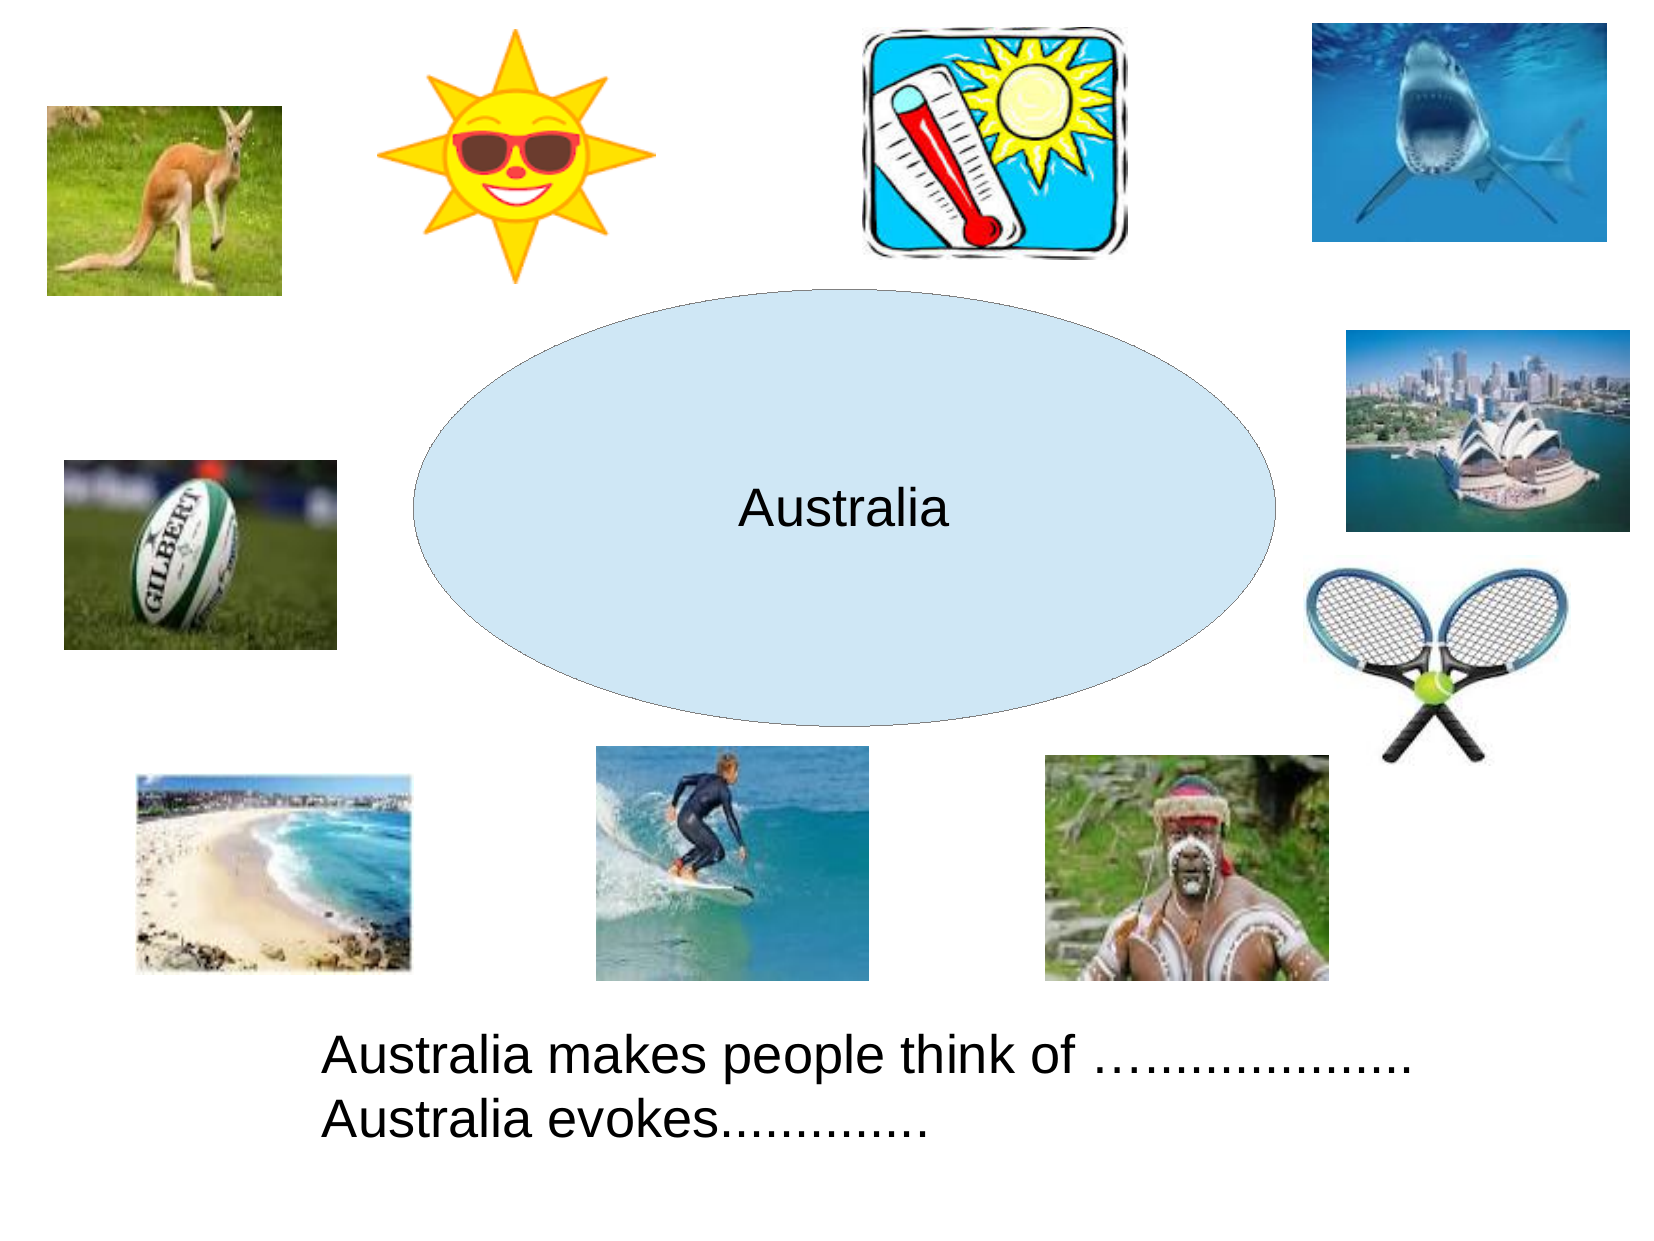

Australia
Australia makes people think of …..................
Australia evokes..............